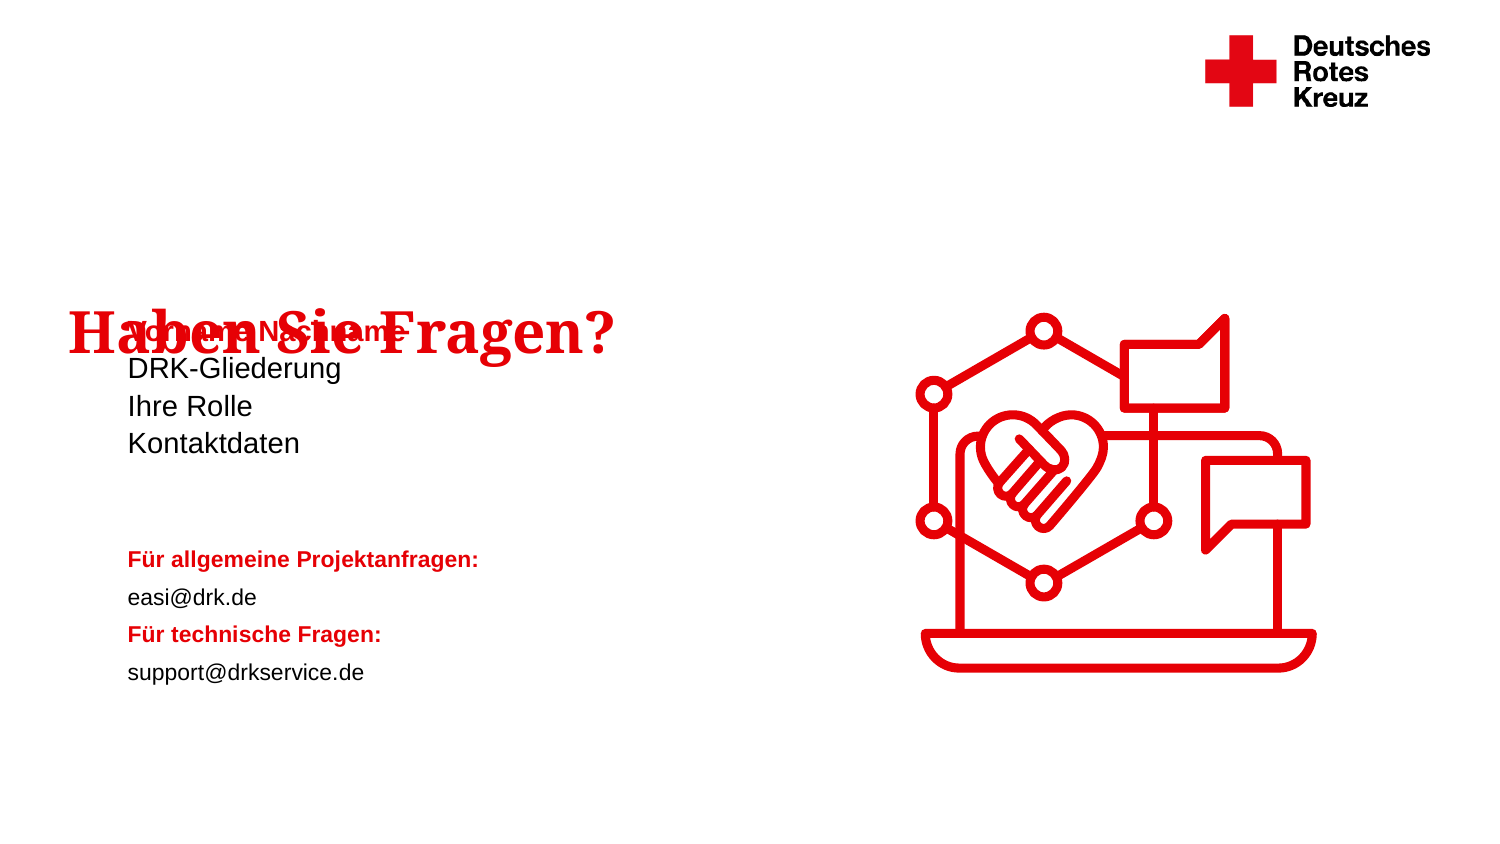

# Haben Sie Fragen?
Vorname Nachname
DRK-Gliederung
Ihre Rolle
Kontaktdaten
Für allgemeine Projektanfragen:
easi@drk.de
Für technische Fragen:
support@drkservice.de